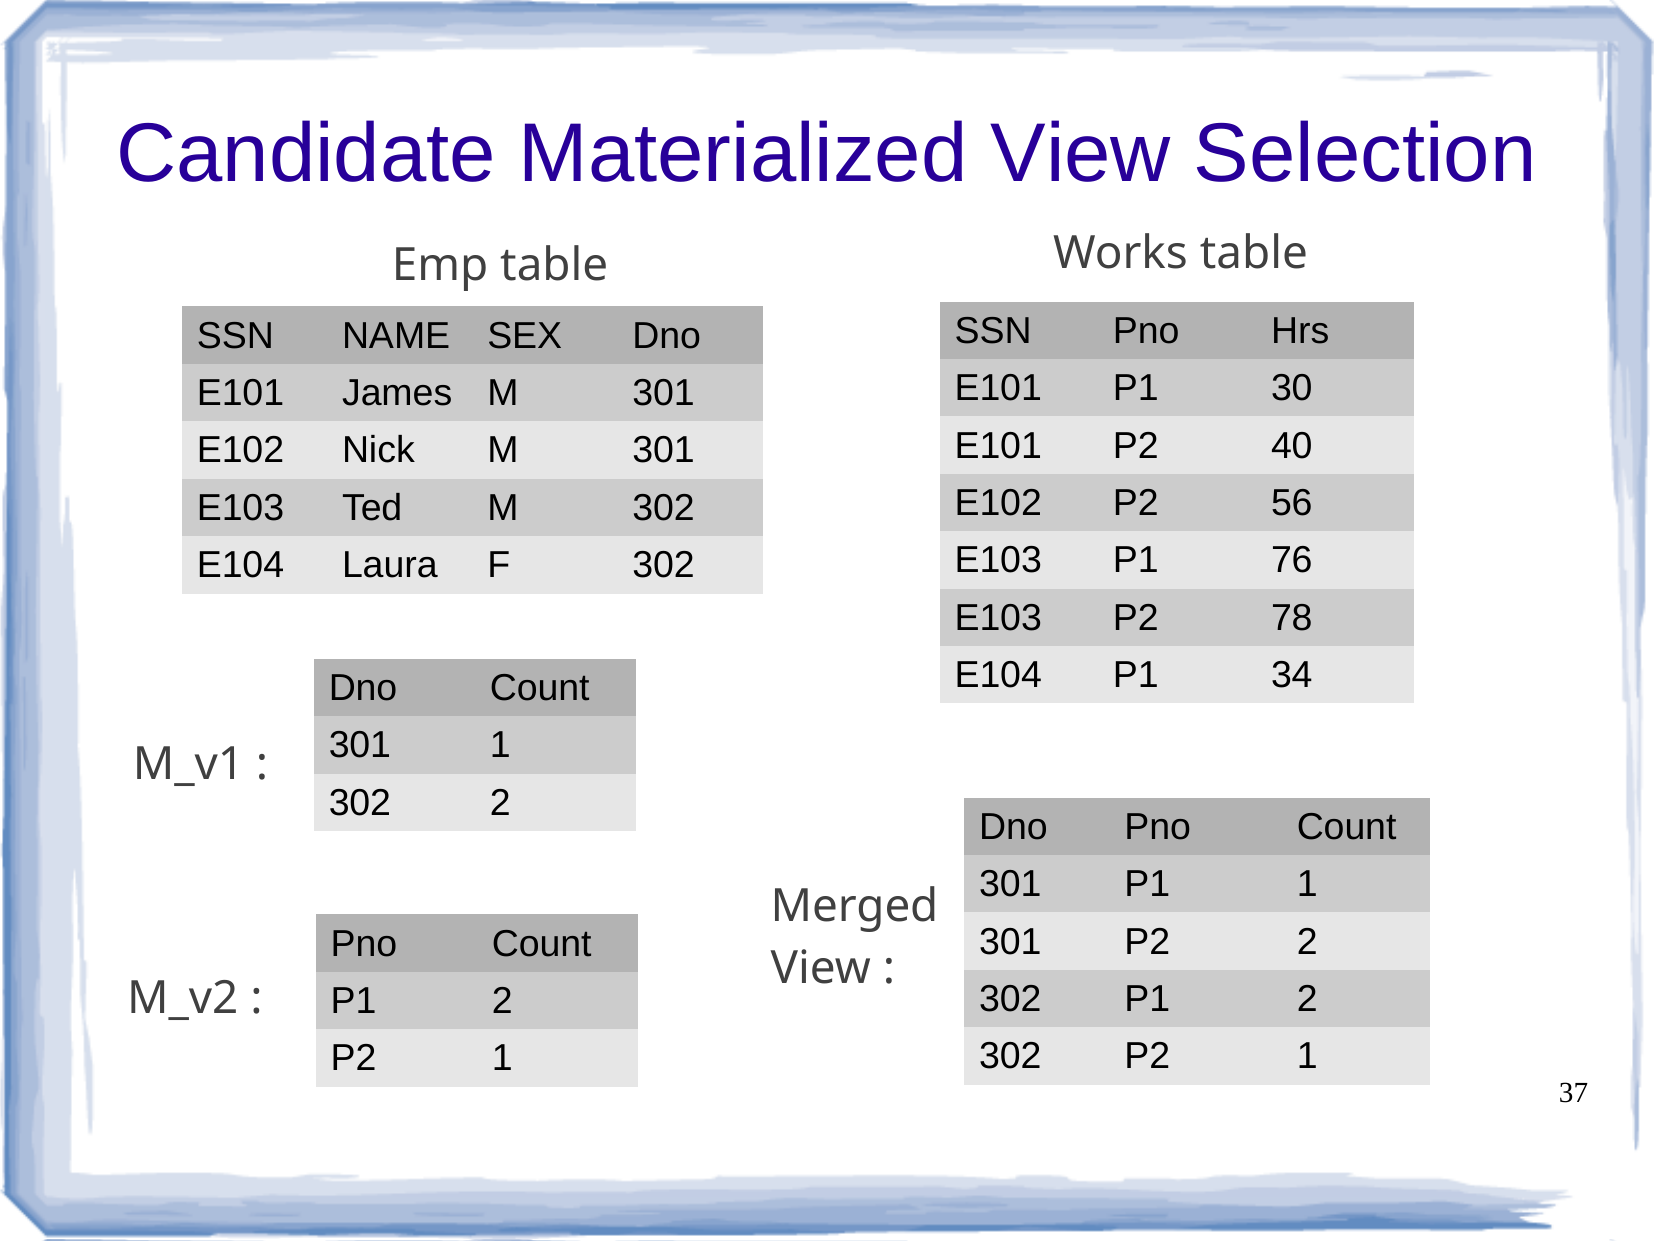

# Candidate Materialized View Selection
Works table
Emp table
| SSN | Pno | Hrs |
| --- | --- | --- |
| E101 | P1 | 30 |
| E101 | P2 | 40 |
| E102 | P2 | 56 |
| E103 | P1 | 76 |
| E103 | P2 | 78 |
| E104 | P1 | 34 |
| SSN | NAME | SEX | Dno |
| --- | --- | --- | --- |
| E101 | James | M | 301 |
| E102 | Nick | M | 301 |
| E103 | Ted | M | 302 |
| E104 | Laura | F | 302 |
| Dno | Count |
| --- | --- |
| 301 | 1 |
| 302 | 2 |
M_v1 :
| Dno | Pno | Count |
| --- | --- | --- |
| 301 | P1 | 1 |
| 301 | P2 | 2 |
| 302 | P1 | 2 |
| 302 | P2 | 1 |
Merged
View :
| Pno | Count |
| --- | --- |
| P1 | 2 |
| P2 | 1 |
M_v2 :
37